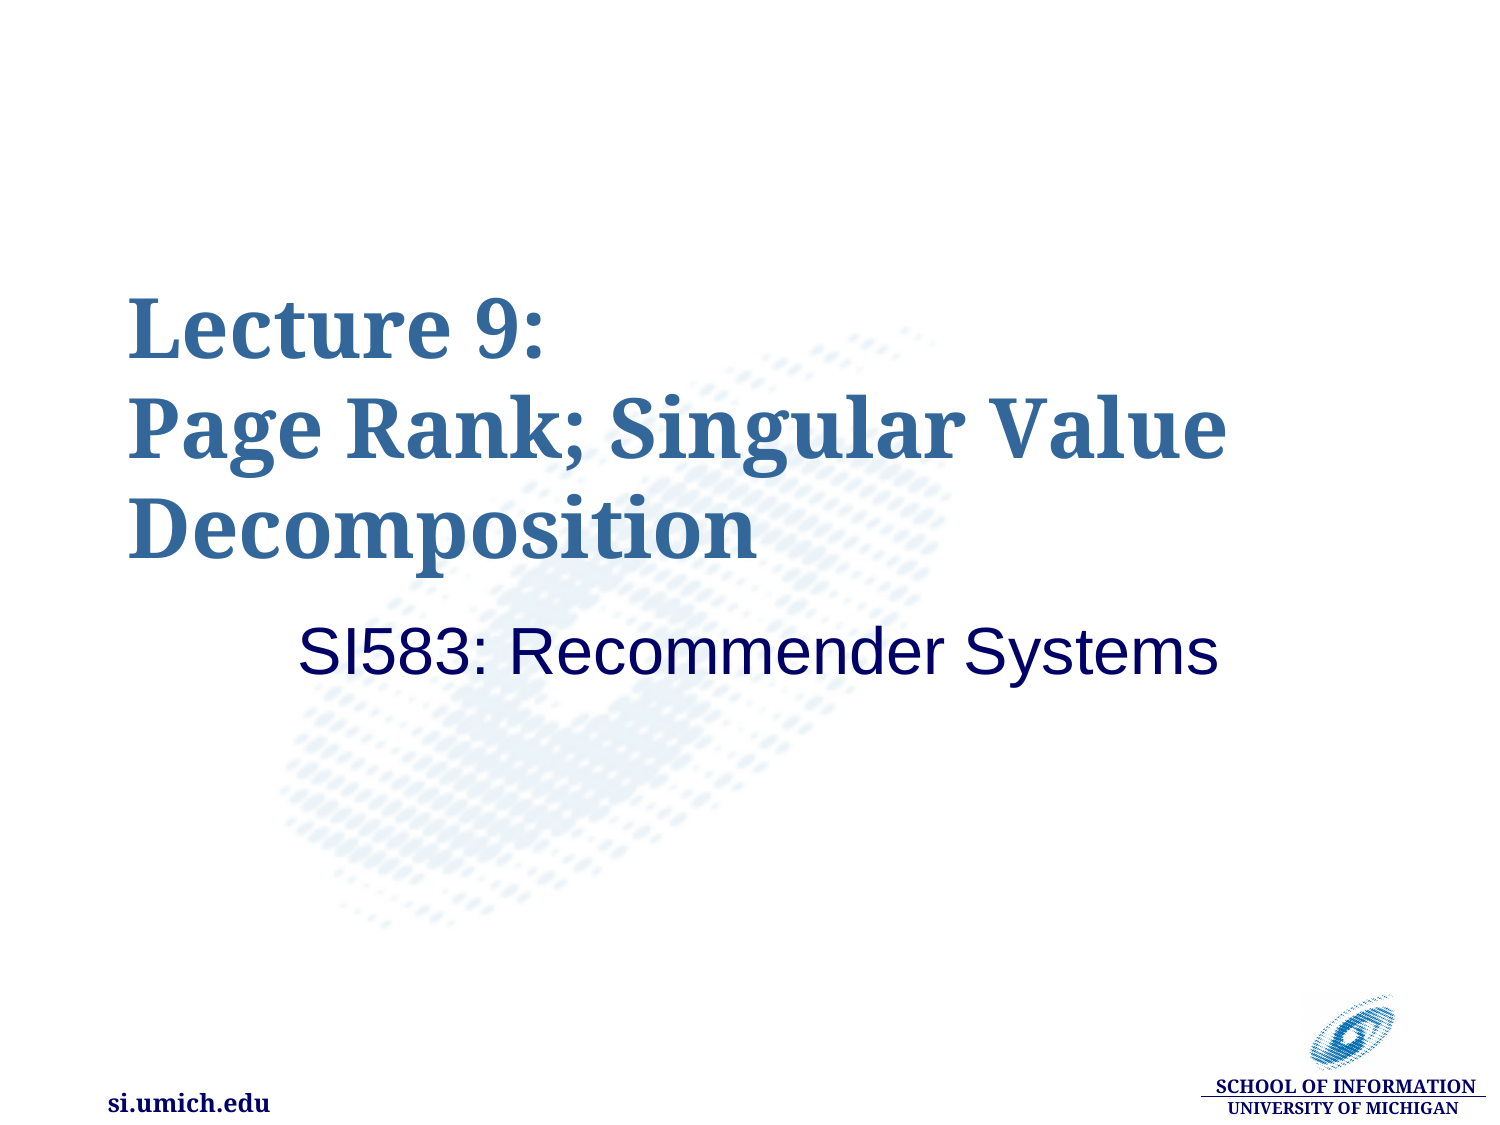

# Lecture 9: Page Rank; Singular Value Decomposition
 SI583: Recommender Systems